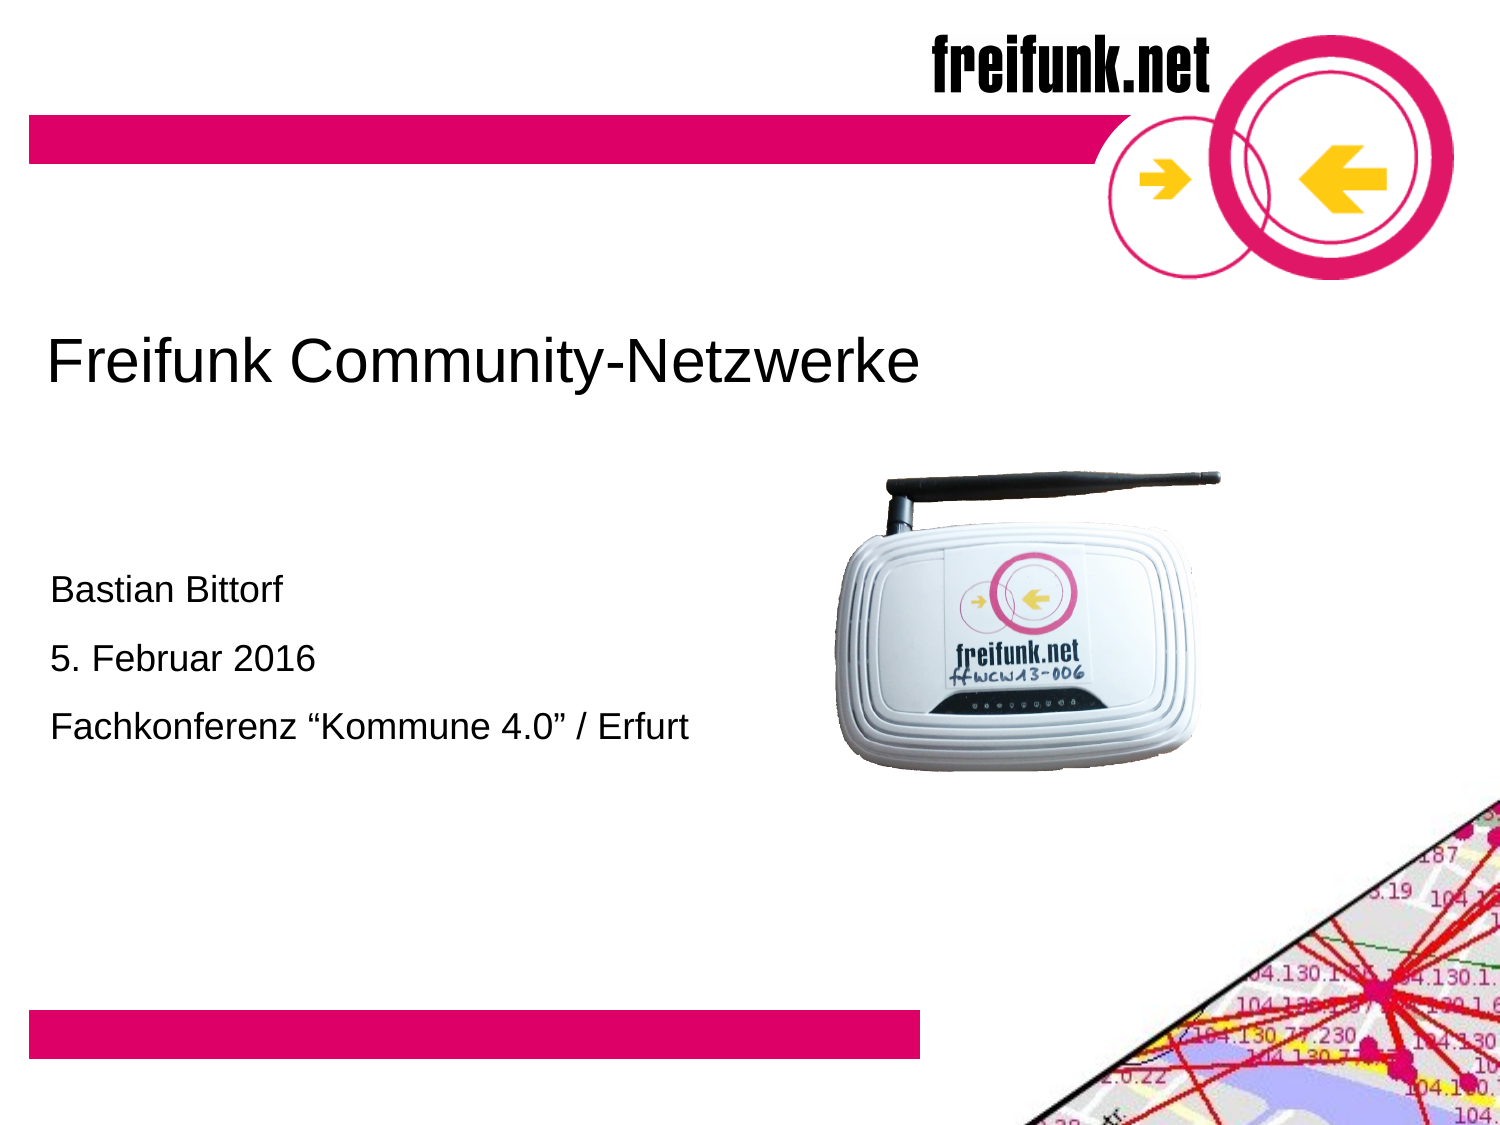

Freifunk Community-Netzwerke
Bastian Bittorf
5. Februar 2016
Fachkonferenz “Kommune 4.0” / Erfurt